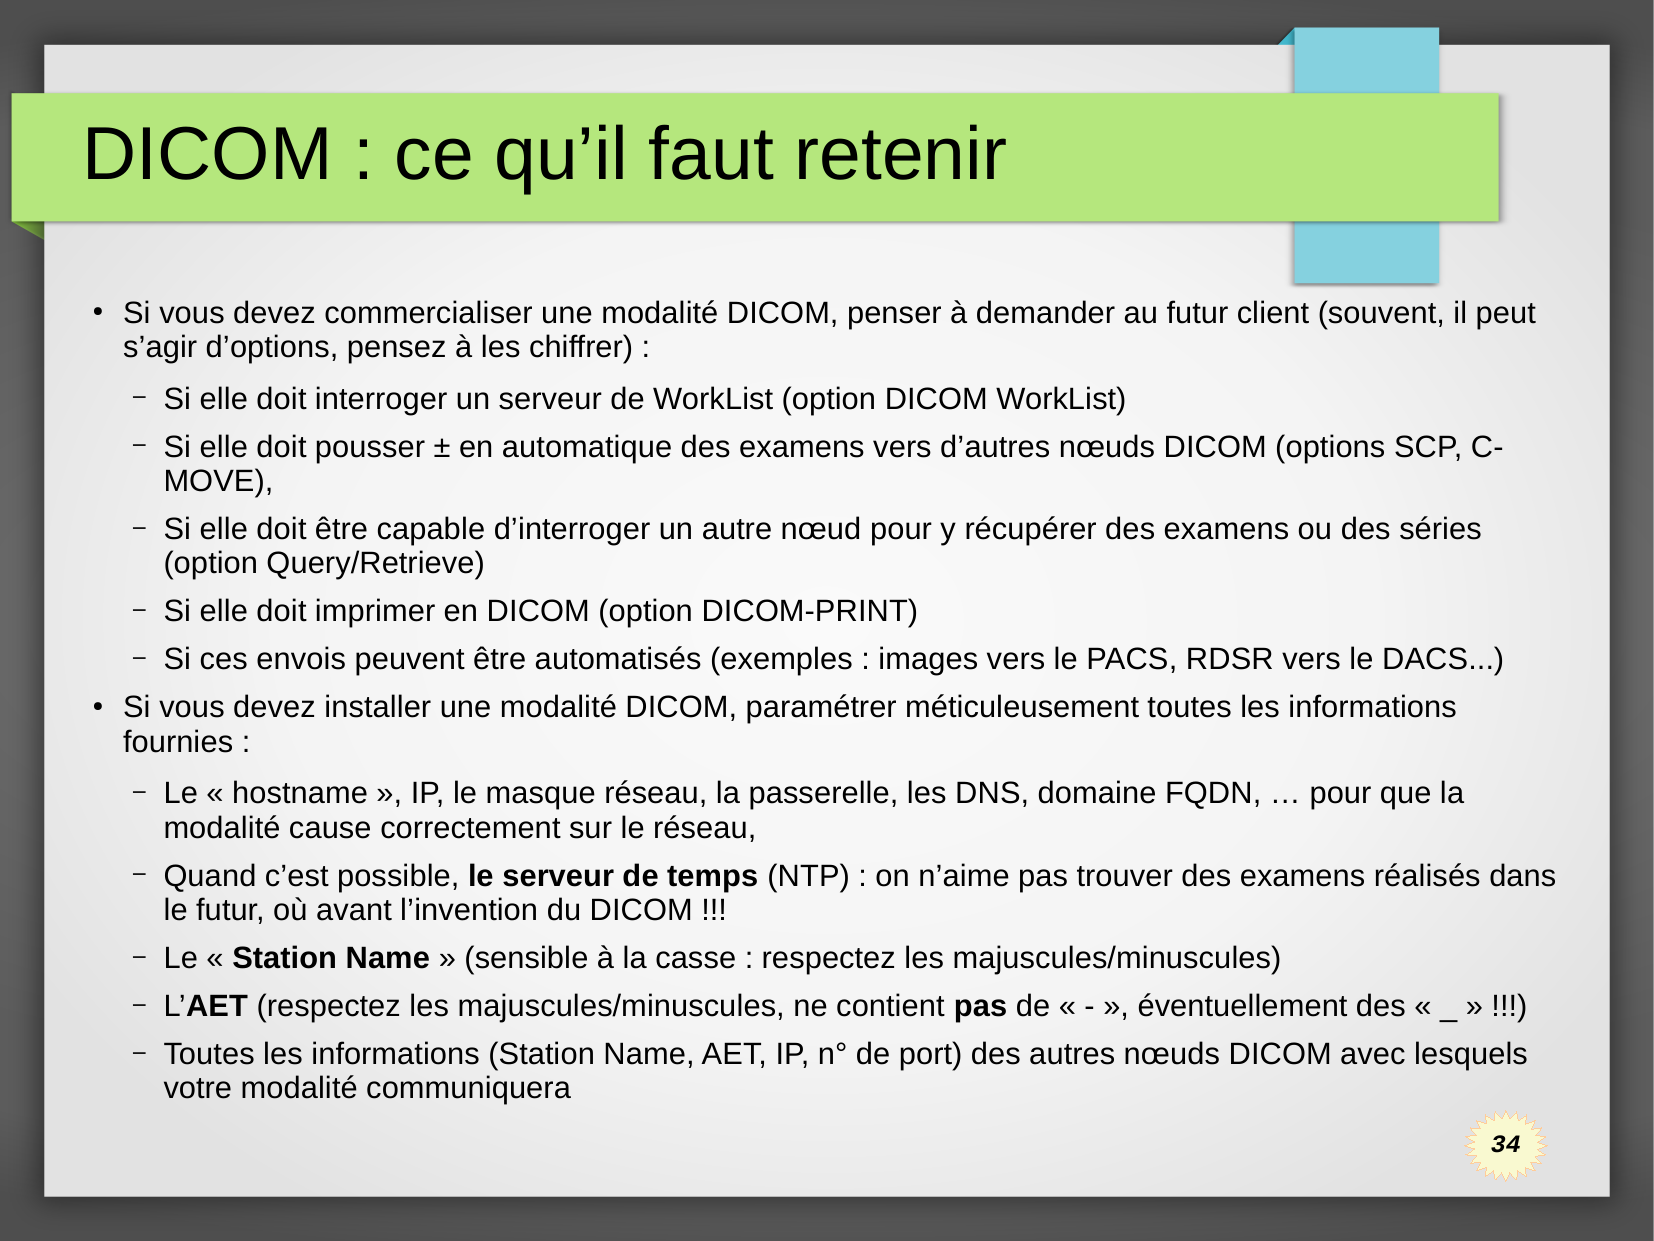

# DICOM : ce qu’il faut retenir
Si vous devez commercialiser une modalité DICOM, penser à demander au futur client (souvent, il peut s’agir d’options, pensez à les chiffrer) :
Si elle doit interroger un serveur de WorkList (option DICOM WorkList)
Si elle doit pousser ± en automatique des examens vers d’autres nœuds DICOM (options SCP, C-MOVE),
Si elle doit être capable d’interroger un autre nœud pour y récupérer des examens ou des séries (option Query/Retrieve)
Si elle doit imprimer en DICOM (option DICOM-PRINT)
Si ces envois peuvent être automatisés (exemples : images vers le PACS, RDSR vers le DACS...)
Si vous devez installer une modalité DICOM, paramétrer méticuleusement toutes les informations fournies :
Le « hostname », IP, le masque réseau, la passerelle, les DNS, domaine FQDN, … pour que la modalité cause correctement sur le réseau,
Quand c’est possible, le serveur de temps (NTP) : on n’aime pas trouver des examens réalisés dans le futur, où avant l’invention du DICOM !!!
Le « Station Name » (sensible à la casse : respectez les majuscules/minuscules)
L’AET (respectez les majuscules/minuscules, ne contient pas de « - », éventuellement des « _ » !!!)
Toutes les informations (Station Name, AET, IP, n° de port) des autres nœuds DICOM avec lesquels votre modalité communiquera